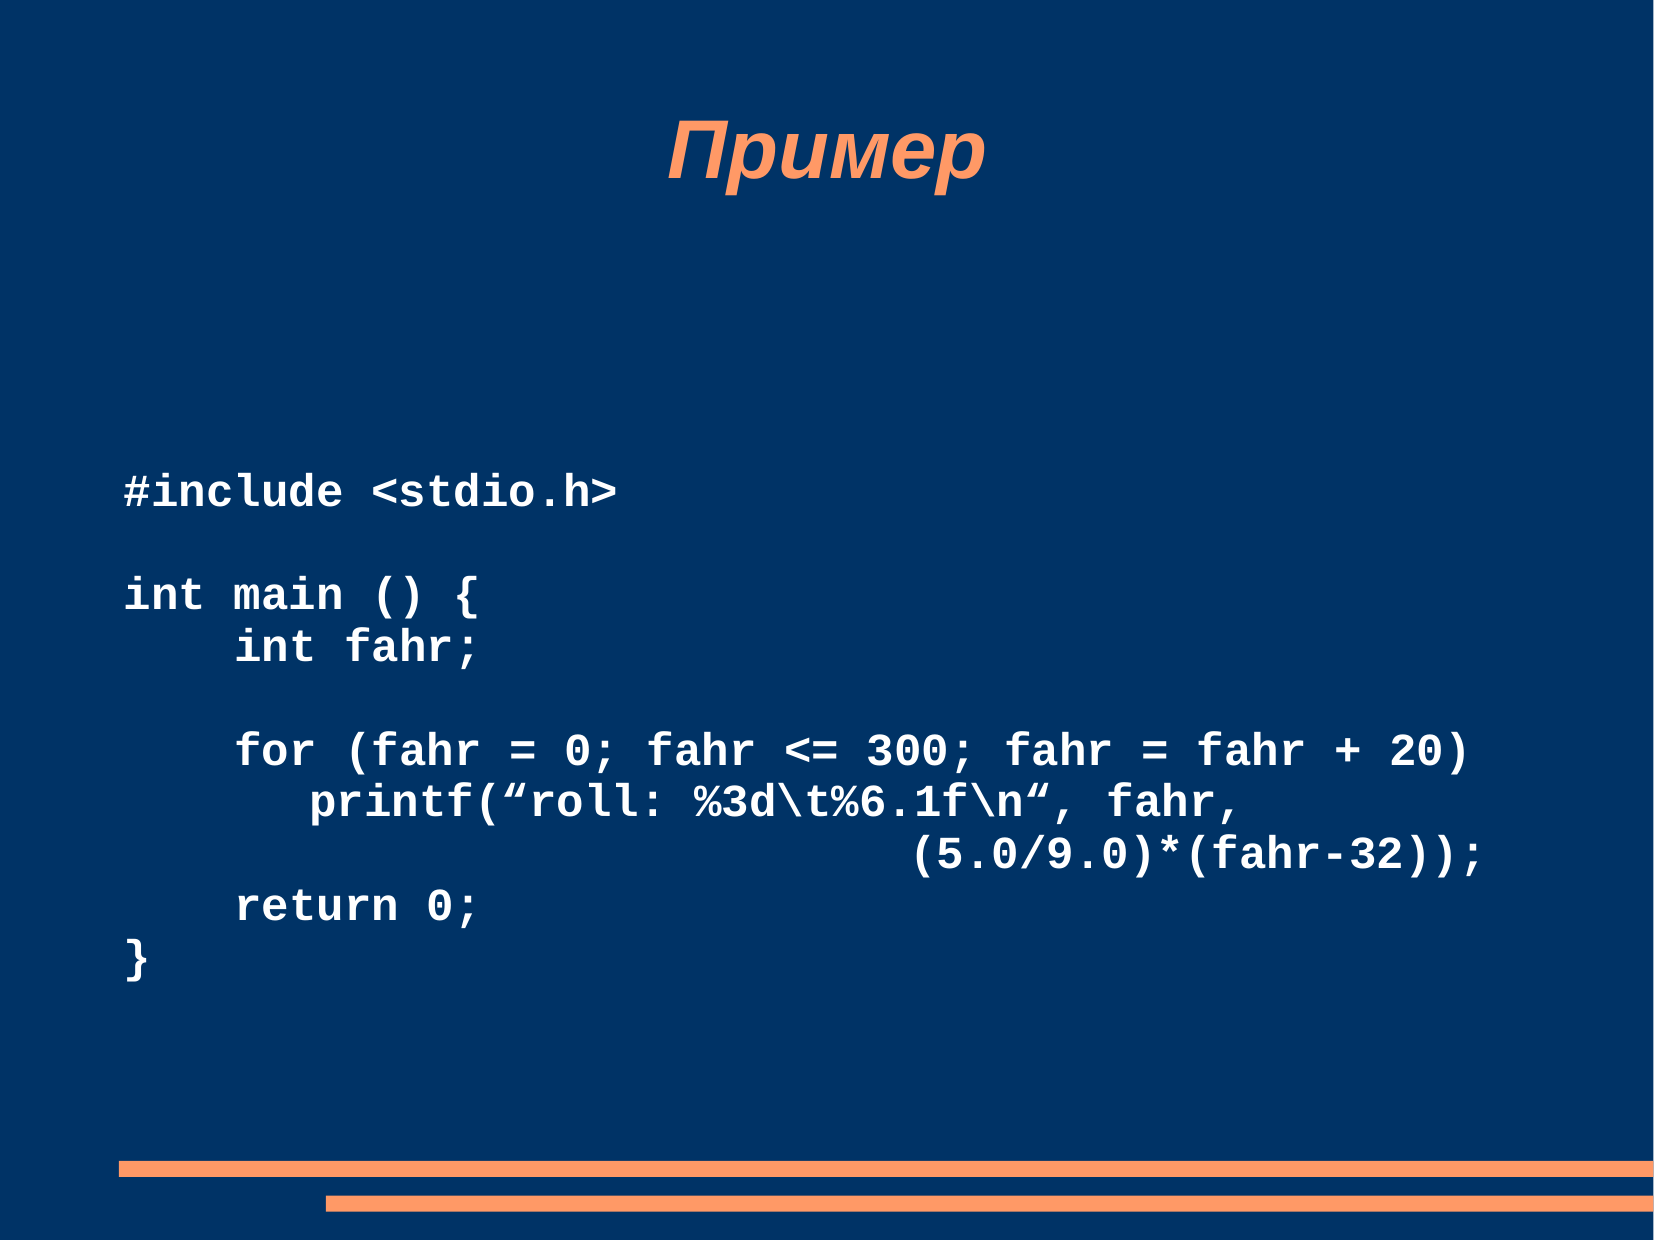

# Пример
#include <stdio.h>
int main () {
	int fahr;
	for (fahr = 0; fahr <= 300; fahr = fahr + 20)
		printf(“roll: %3d\t%6.1f\n“, fahr,														(5.0/9.0)*(fahr-32));
	return 0;
}